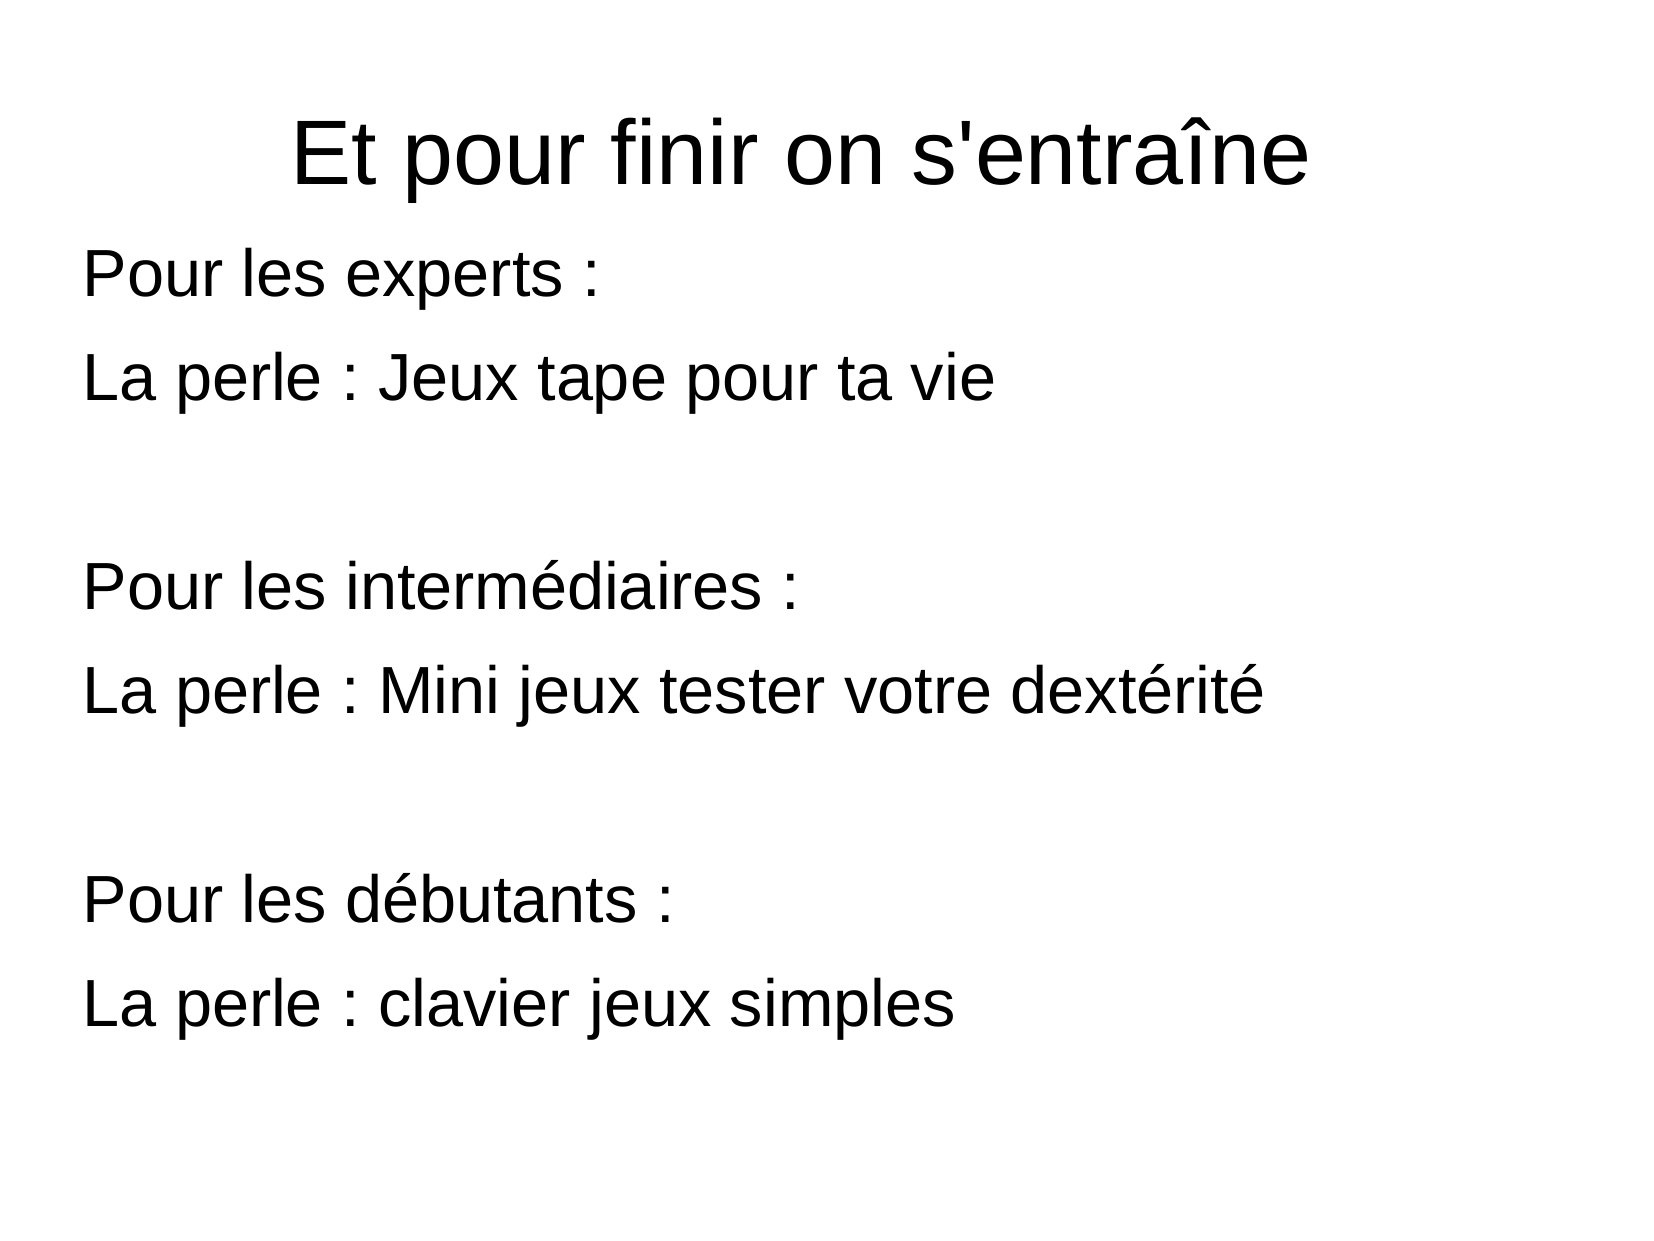

# Et pour finir on s'entraîne
Pour les experts :
La perle : Jeux tape pour ta vie
Pour les intermédiaires :
La perle : Mini jeux tester votre dextérité
Pour les débutants :
La perle : clavier jeux simples